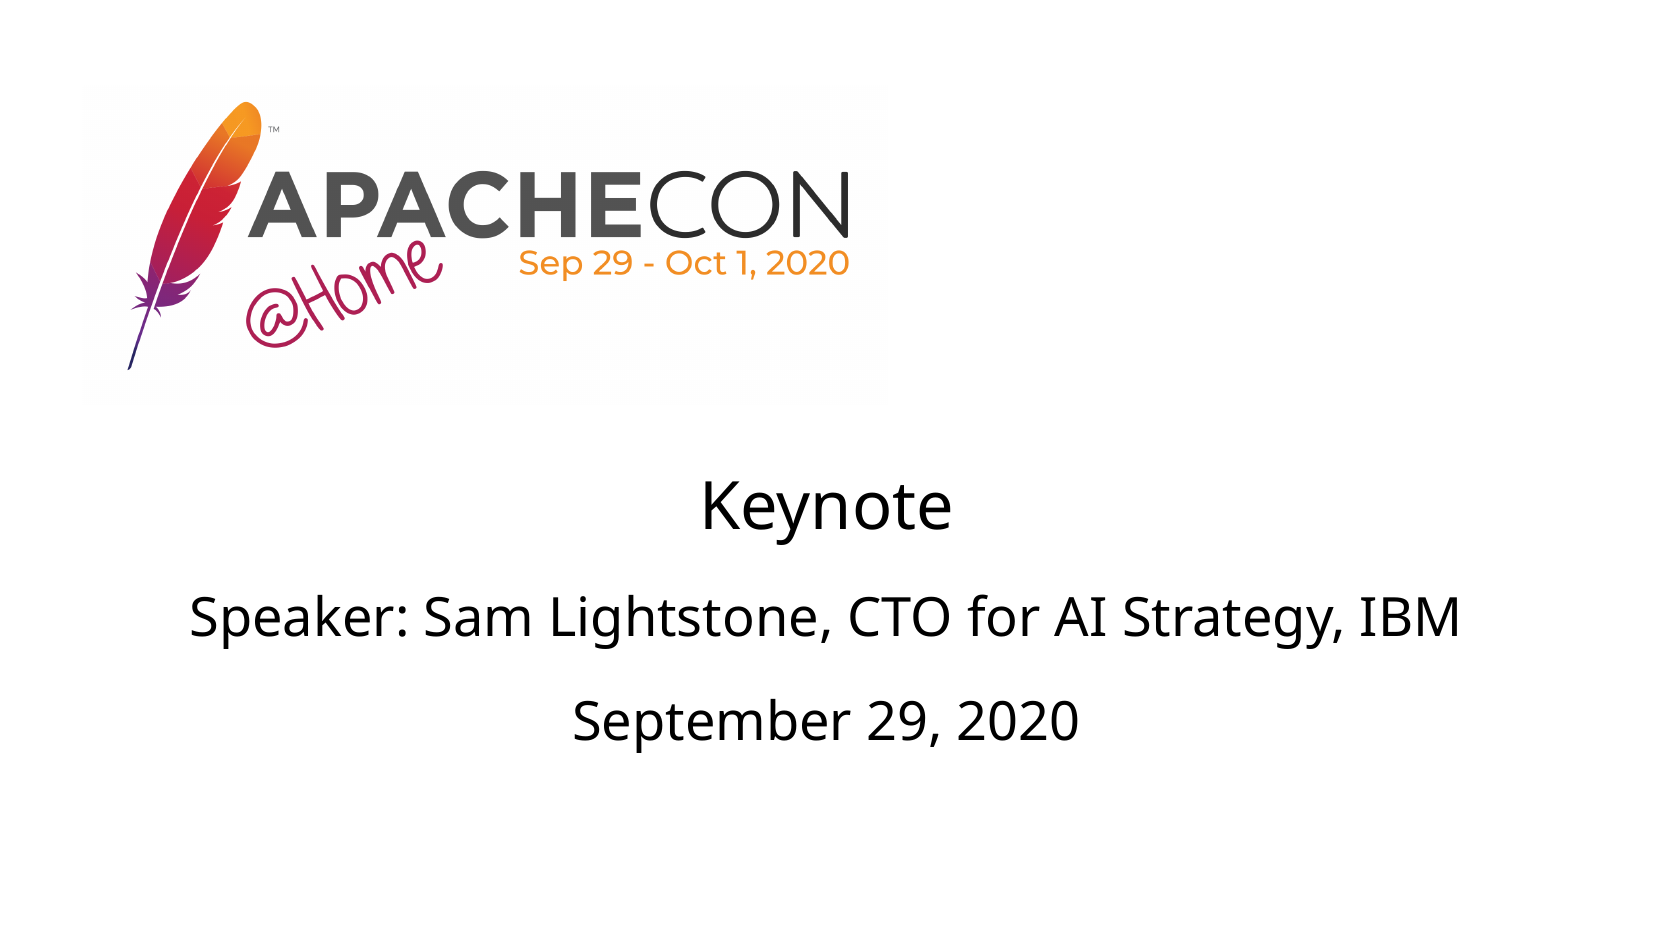

# Keynote
Speaker: Sam Lightstone, CTO for AI Strategy, IBM
September 29, 2020